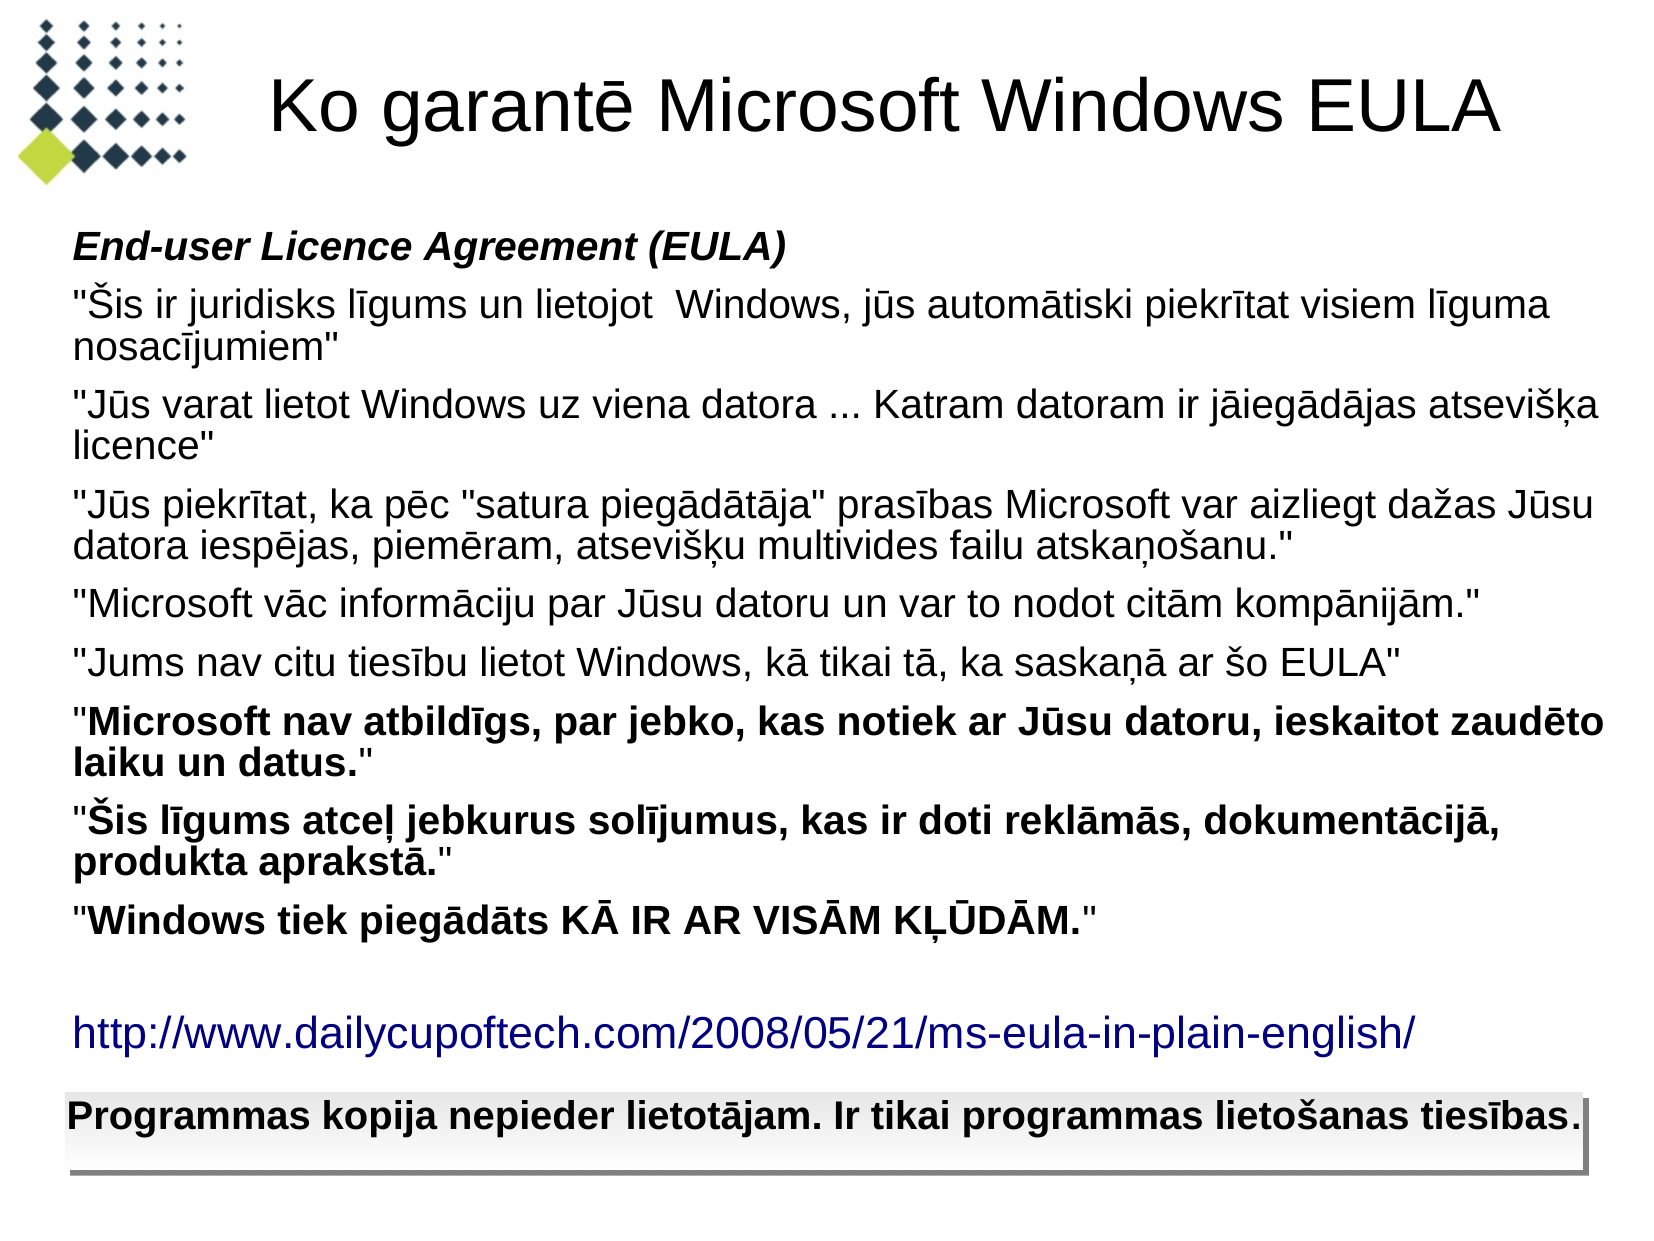

# Ko garantē Microsoft Windows EULA
End-user Licence Agreement (EULA)
"Šis ir juridisks līgums un lietojot Windows, jūs automātiski piekrītat visiem līguma nosacījumiem"
"Jūs varat lietot Windows uz viena datora ... Katram datoram ir jāiegādājas atsevišķa licence"
"Jūs piekrītat, ka pēc "satura piegādātāja" prasības Microsoft var aizliegt dažas Jūsu datora iespējas, piemēram, atsevišķu multivides failu atskaņošanu."
"Microsoft vāc informāciju par Jūsu datoru un var to nodot citām kompānijām."
"Jums nav citu tiesību lietot Windows, kā tikai tā, ka saskaņā ar šo EULA"
"Microsoft nav atbildīgs, par jebko, kas notiek ar Jūsu datoru, ieskaitot zaudēto laiku un datus."
"Šis līgums atceļ jebkurus solījumus, kas ir doti reklāmās, dokumentācijā, produkta aprakstā."
"Windows tiek piegādāts KĀ IR AR VISĀM KĻŪDĀM."
http://www.dailycupoftech.com/2008/05/21/ms-eula-in-plain-english/
Programmas kopija nepieder lietotājam. Ir tikai programmas lietošanas tiesības.